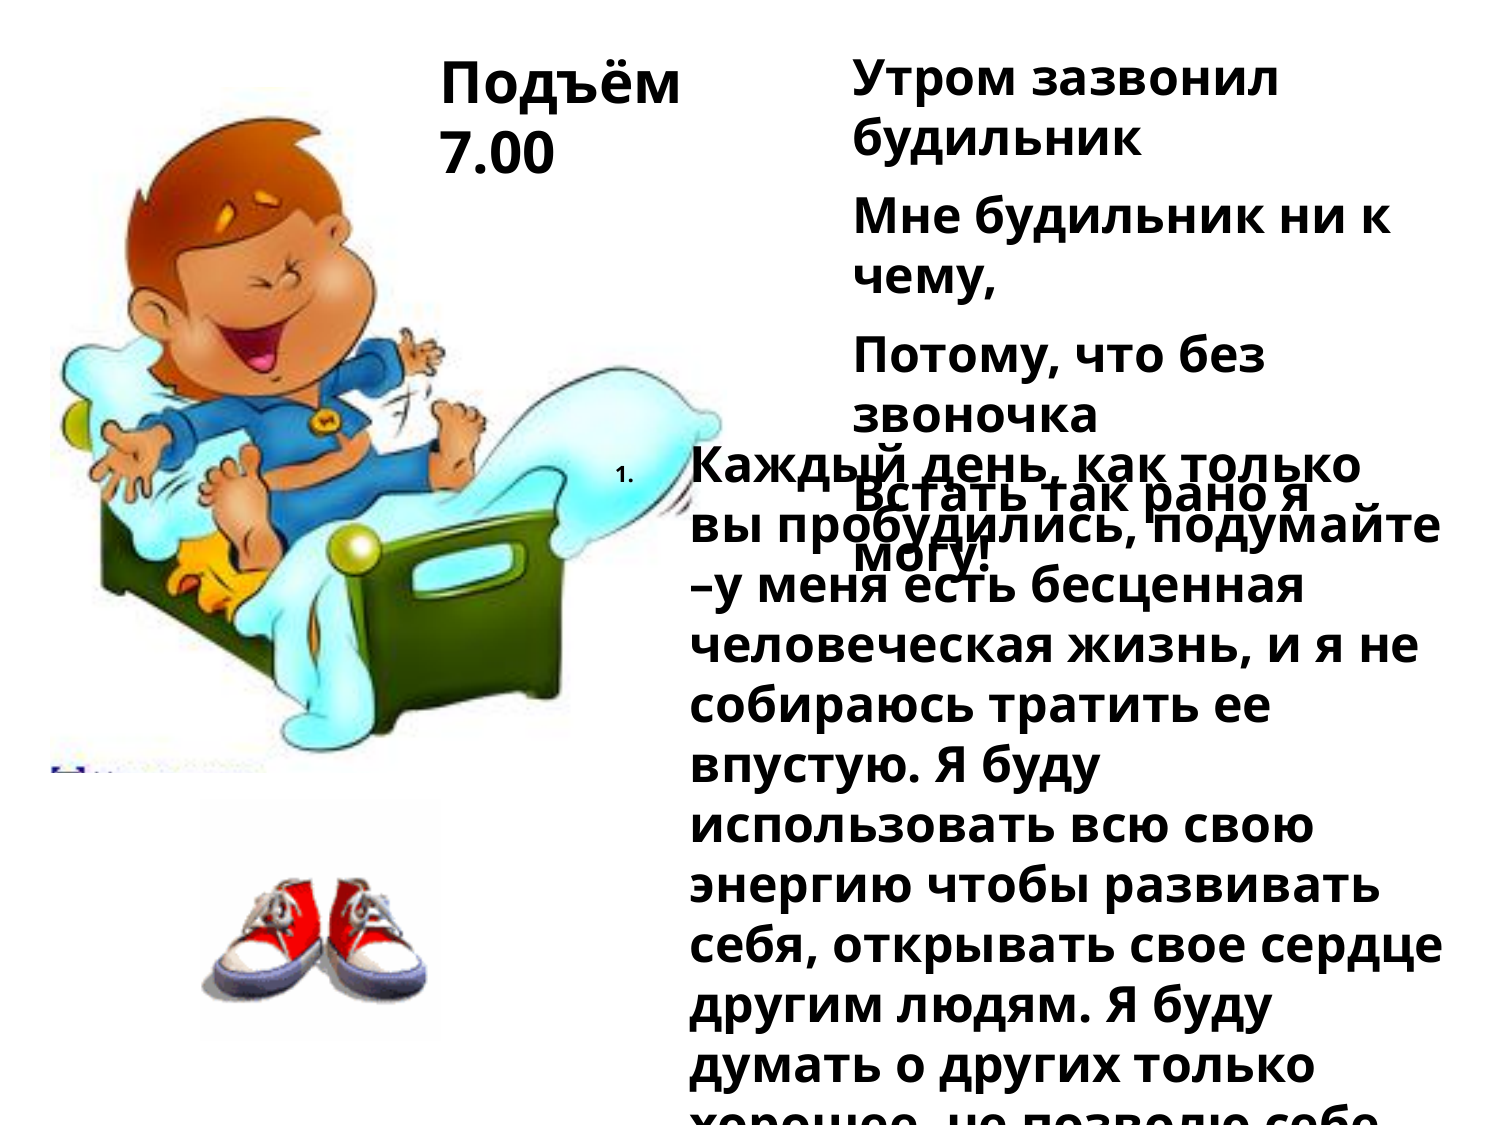

Подъём 7.00
Утром зазвонил будильник
Мне будильник ни к чему,
Потому, что без звоночка
Встать так рано я могу!
Каждый день, как только вы пробудились, подумайте –у меня есть бесценная человеческая жизнь, и я не собираюсь тратить ее впустую. Я буду использовать всю свою энергию чтобы развивать себя, открывать свое сердце другим людям. Я буду думать о других только хорошее, не позволю себе злиться или думать плохо о ком-то, я собираюсь быть полезным людям настолько, насколько я смогу.»